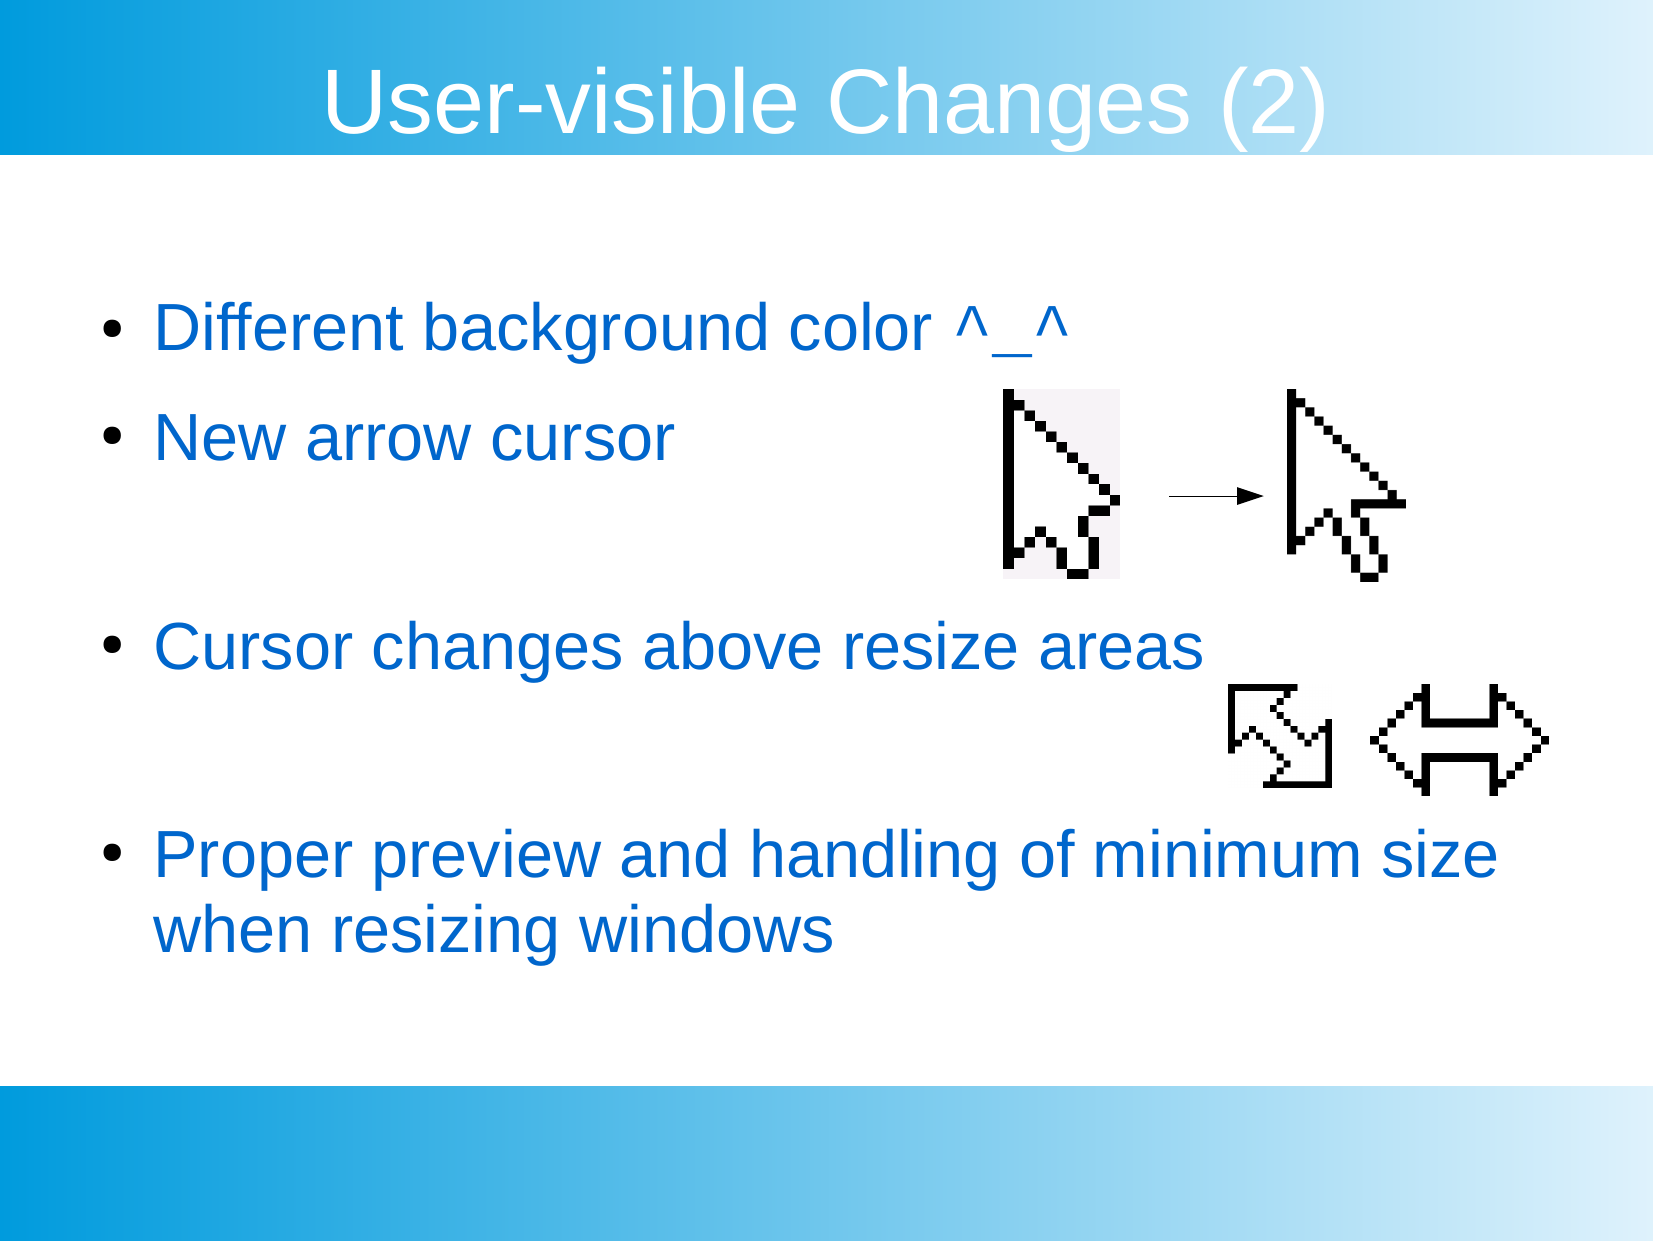

# User-visible Changes (2)
Different background color ^_^
New arrow cursor
Cursor changes above resize areas
Proper preview and handling of minimum size when resizing windows